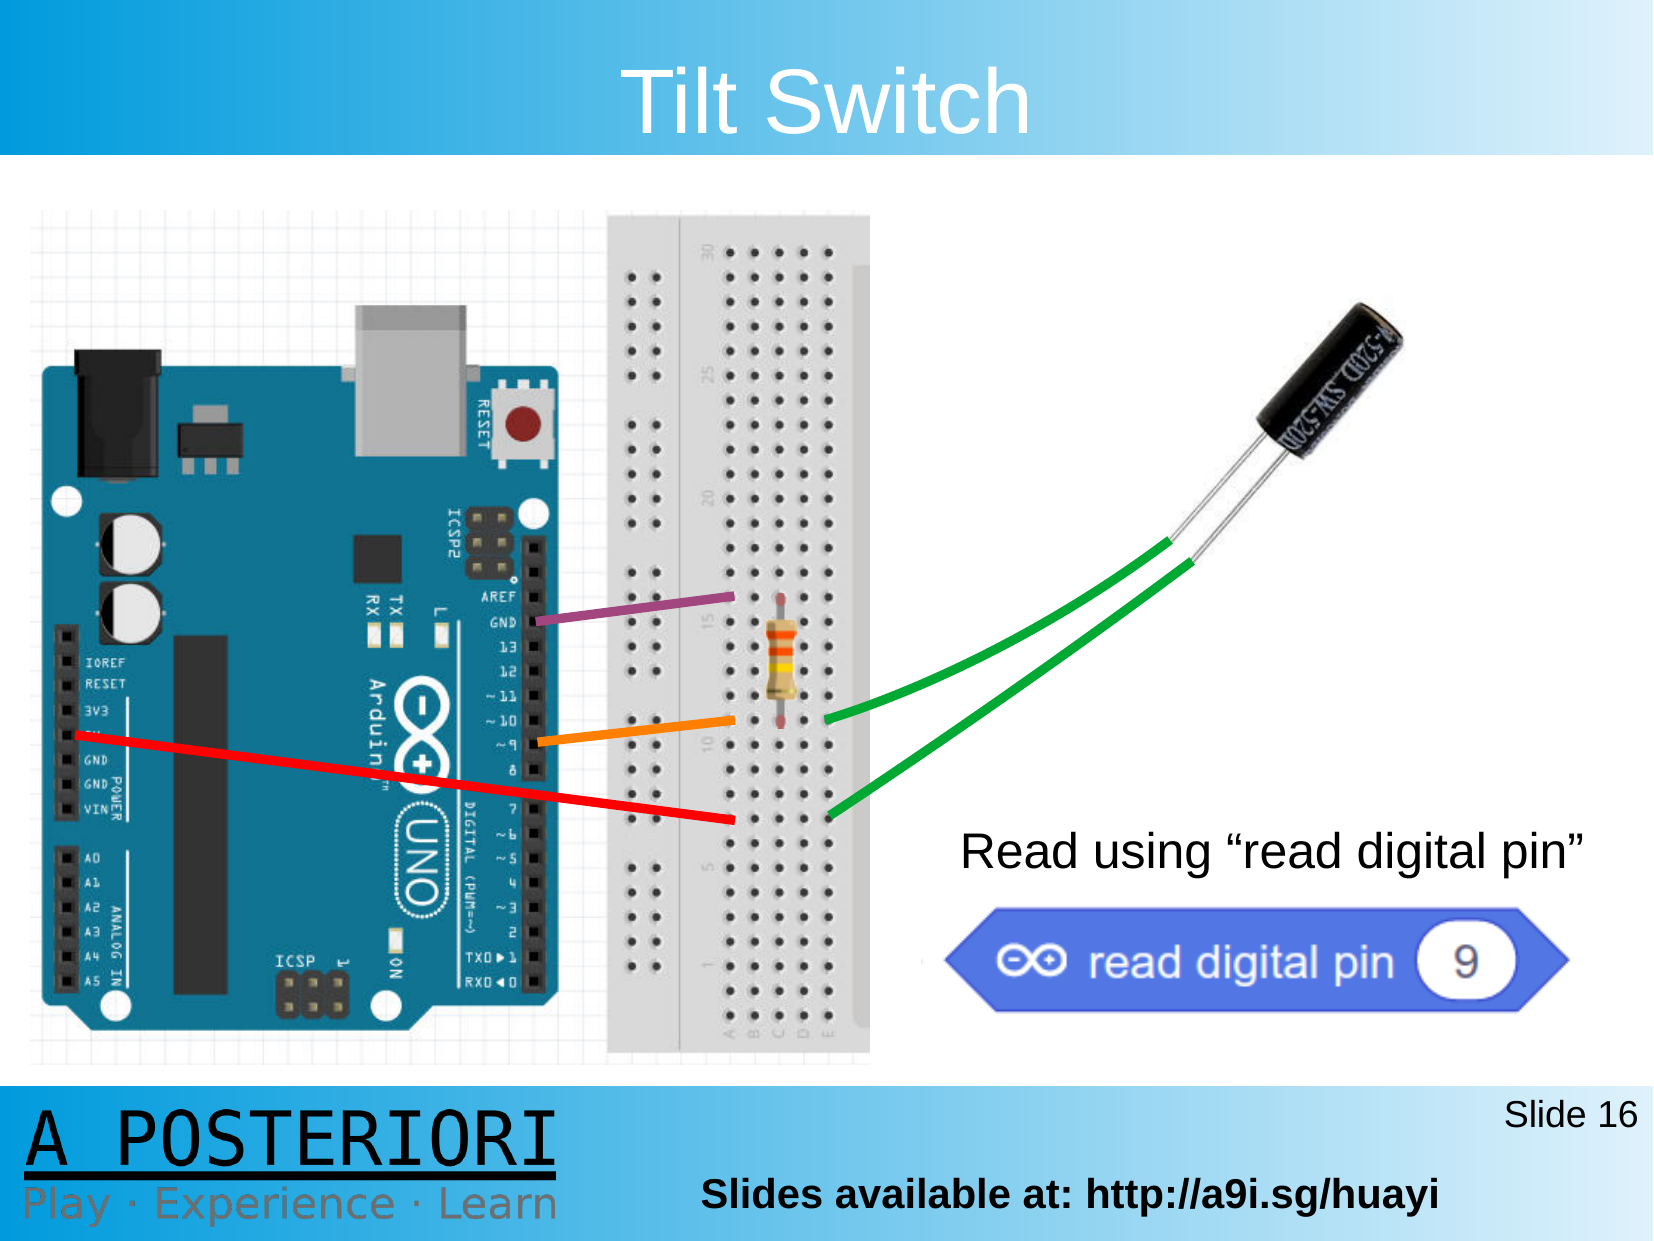

# Tilt Switch
Read using “read digital pin”